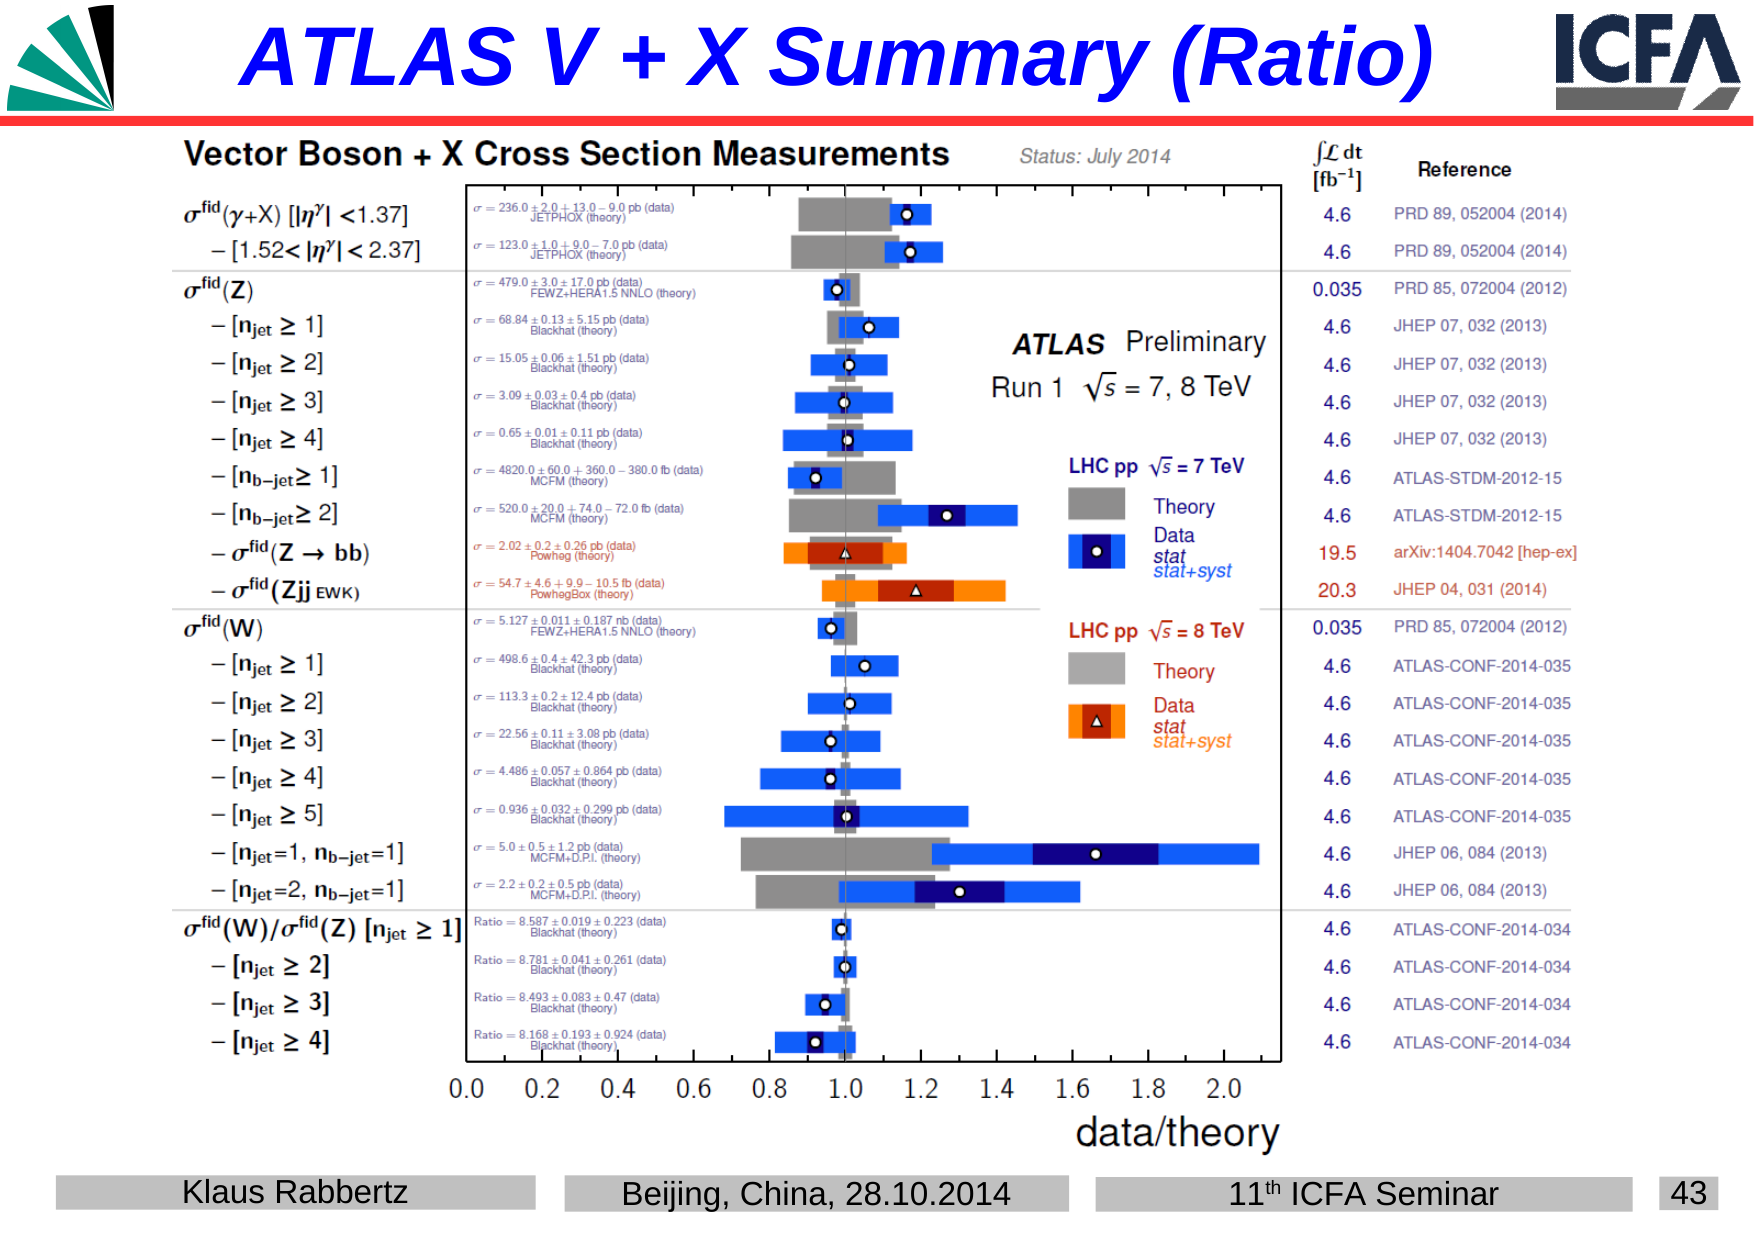

# ATLAS V + X Summary (Ratio)